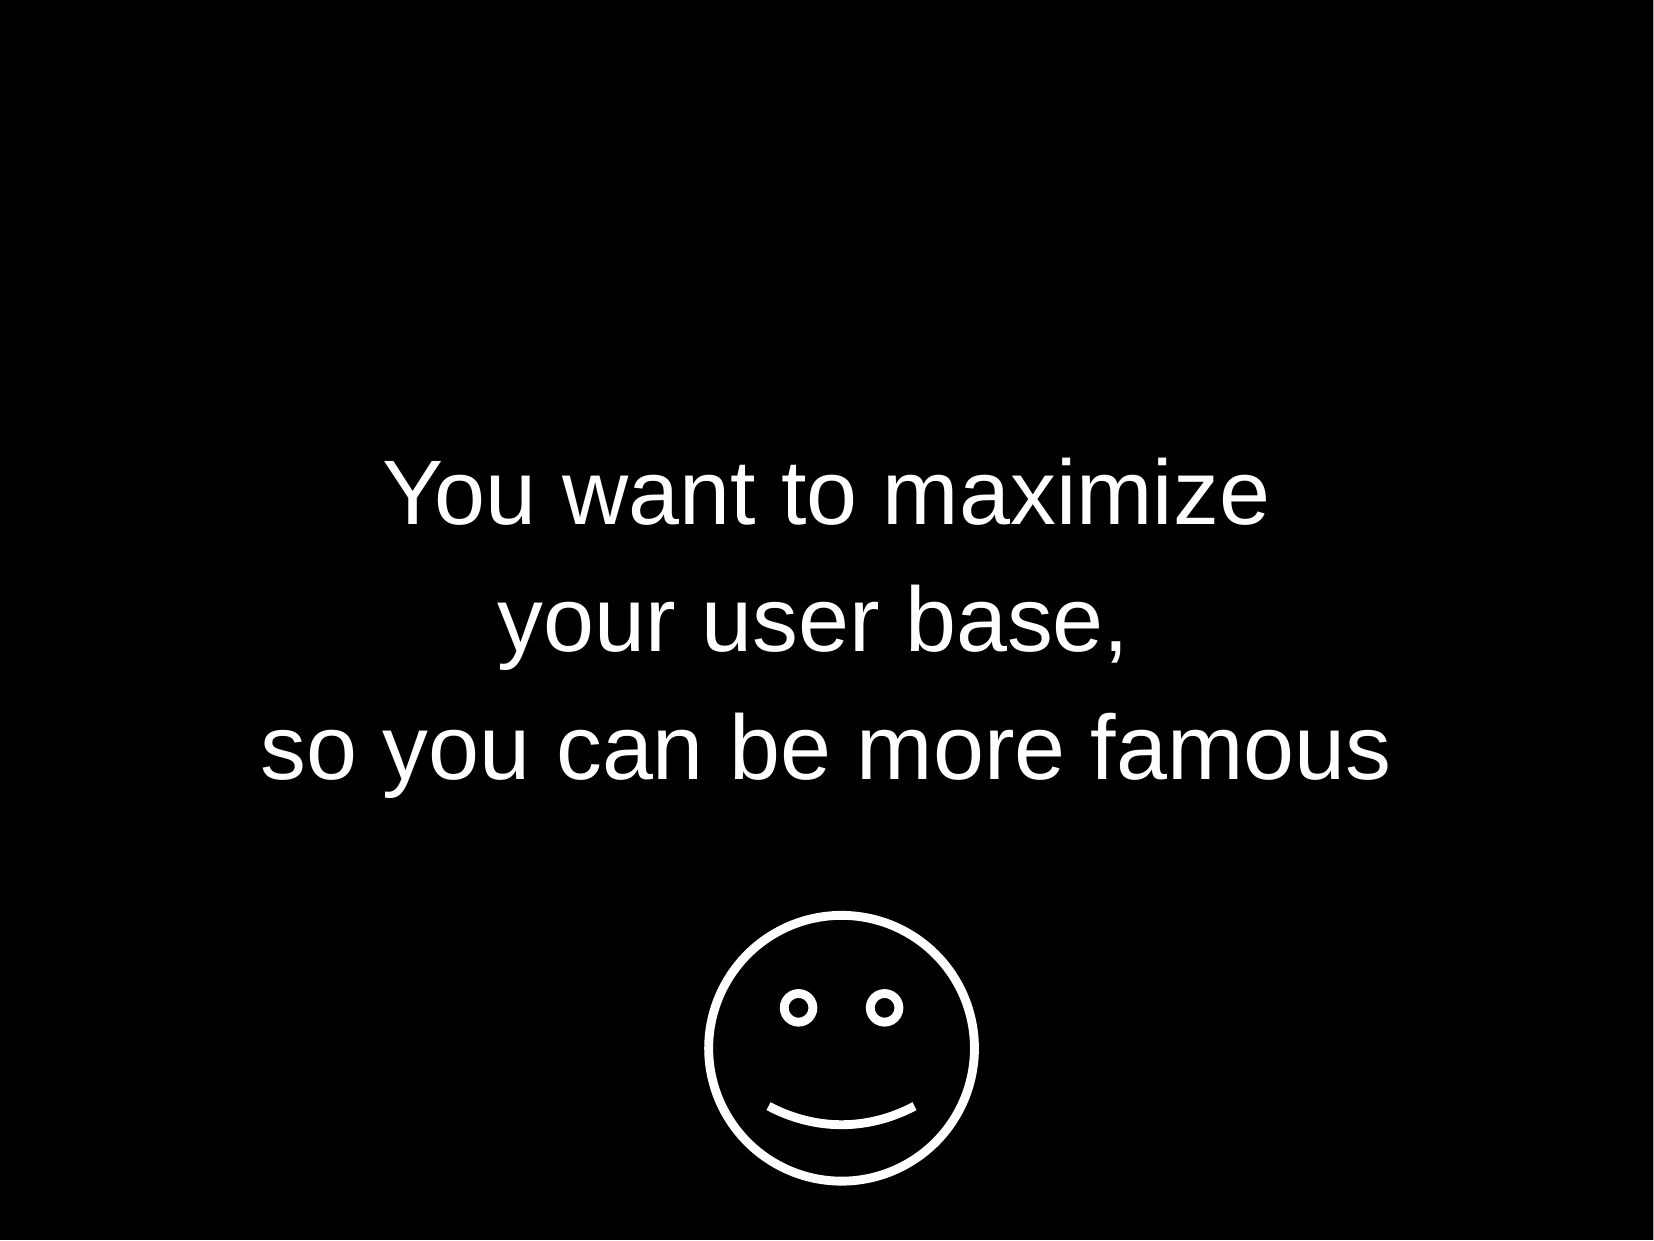

You want to maximize
your user base,
so you can be more famous